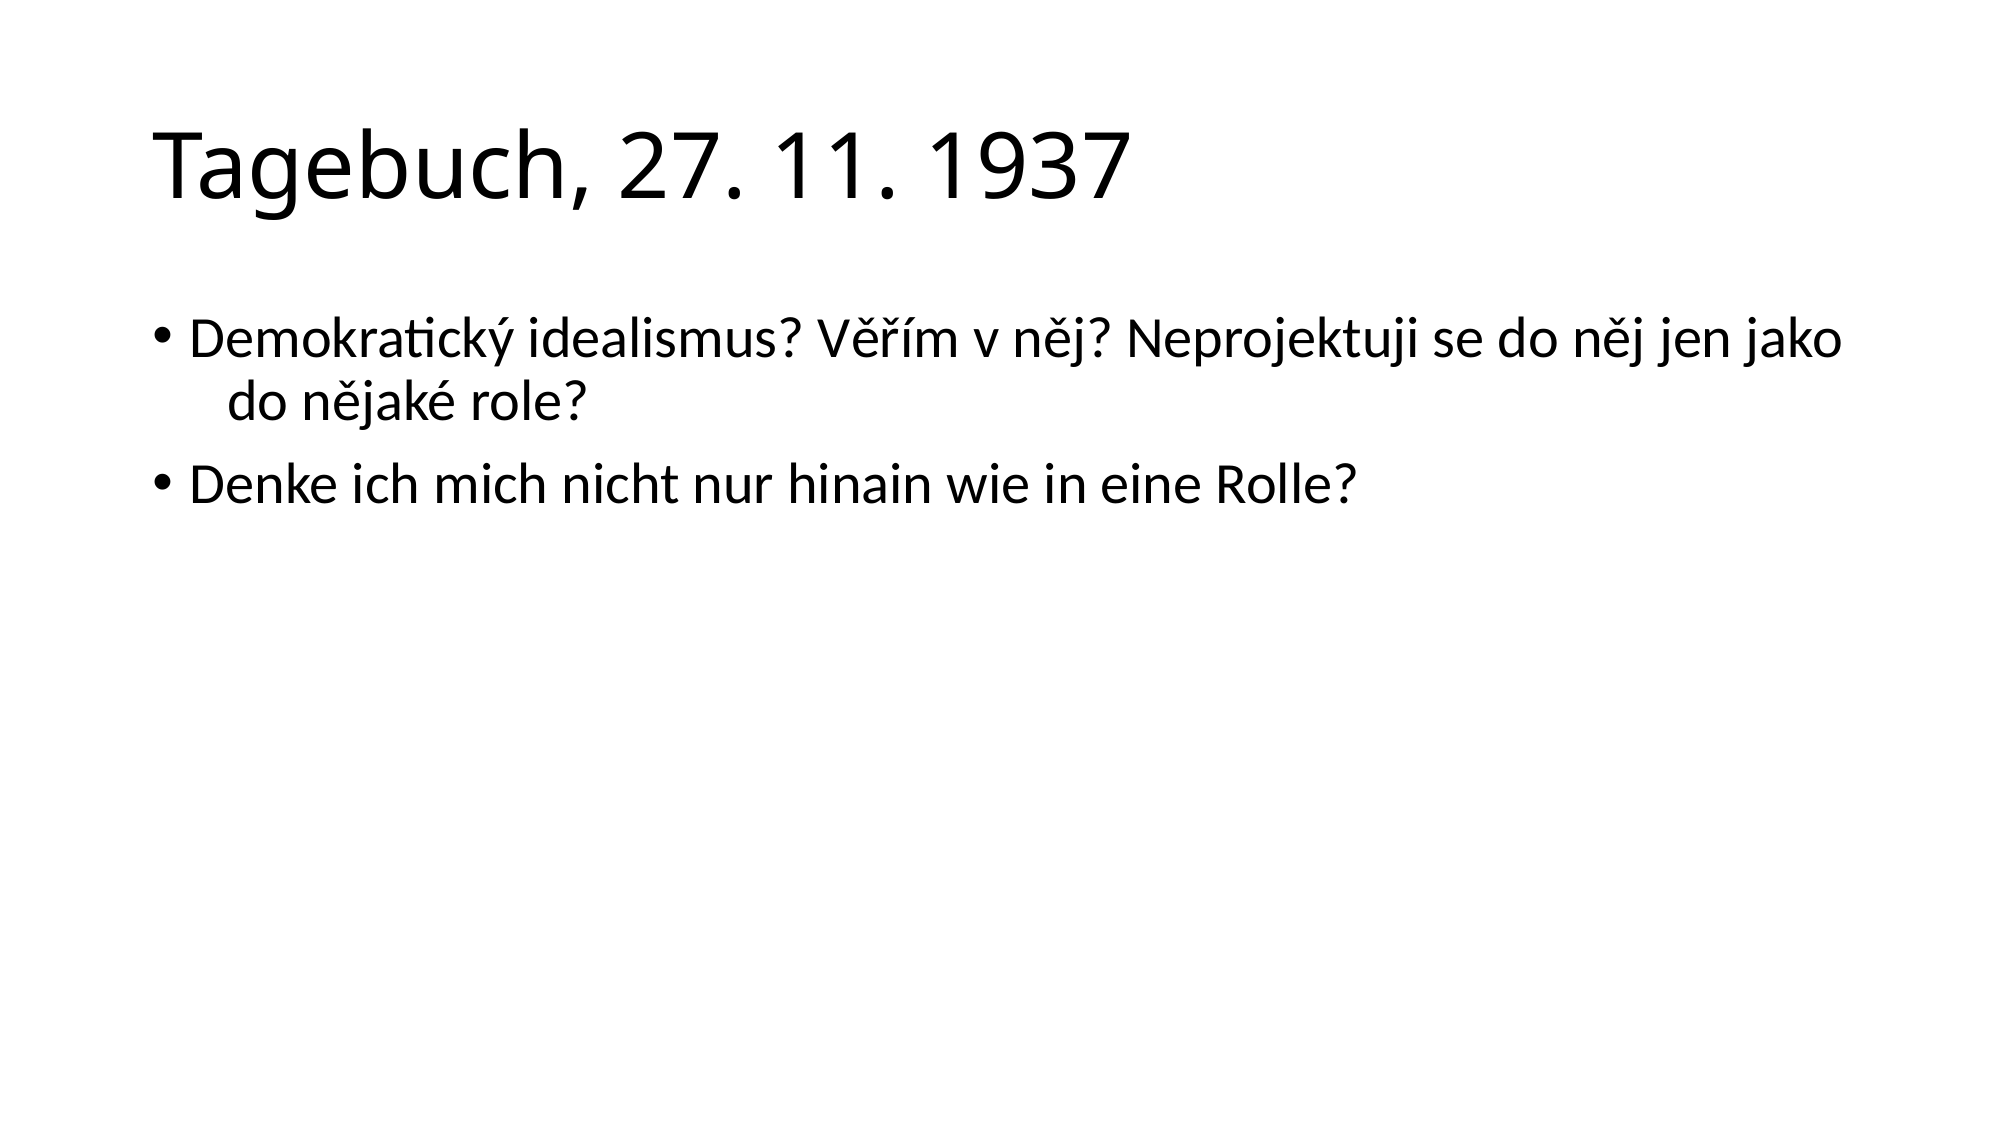

# Tagebuch, 27. 11. 1937
Demokratický idealismus? Věřím v něj? Neprojektuji se do něj jen jako do nějaké role?
Denke ich mich nicht nur hinain wie in eine Rolle?